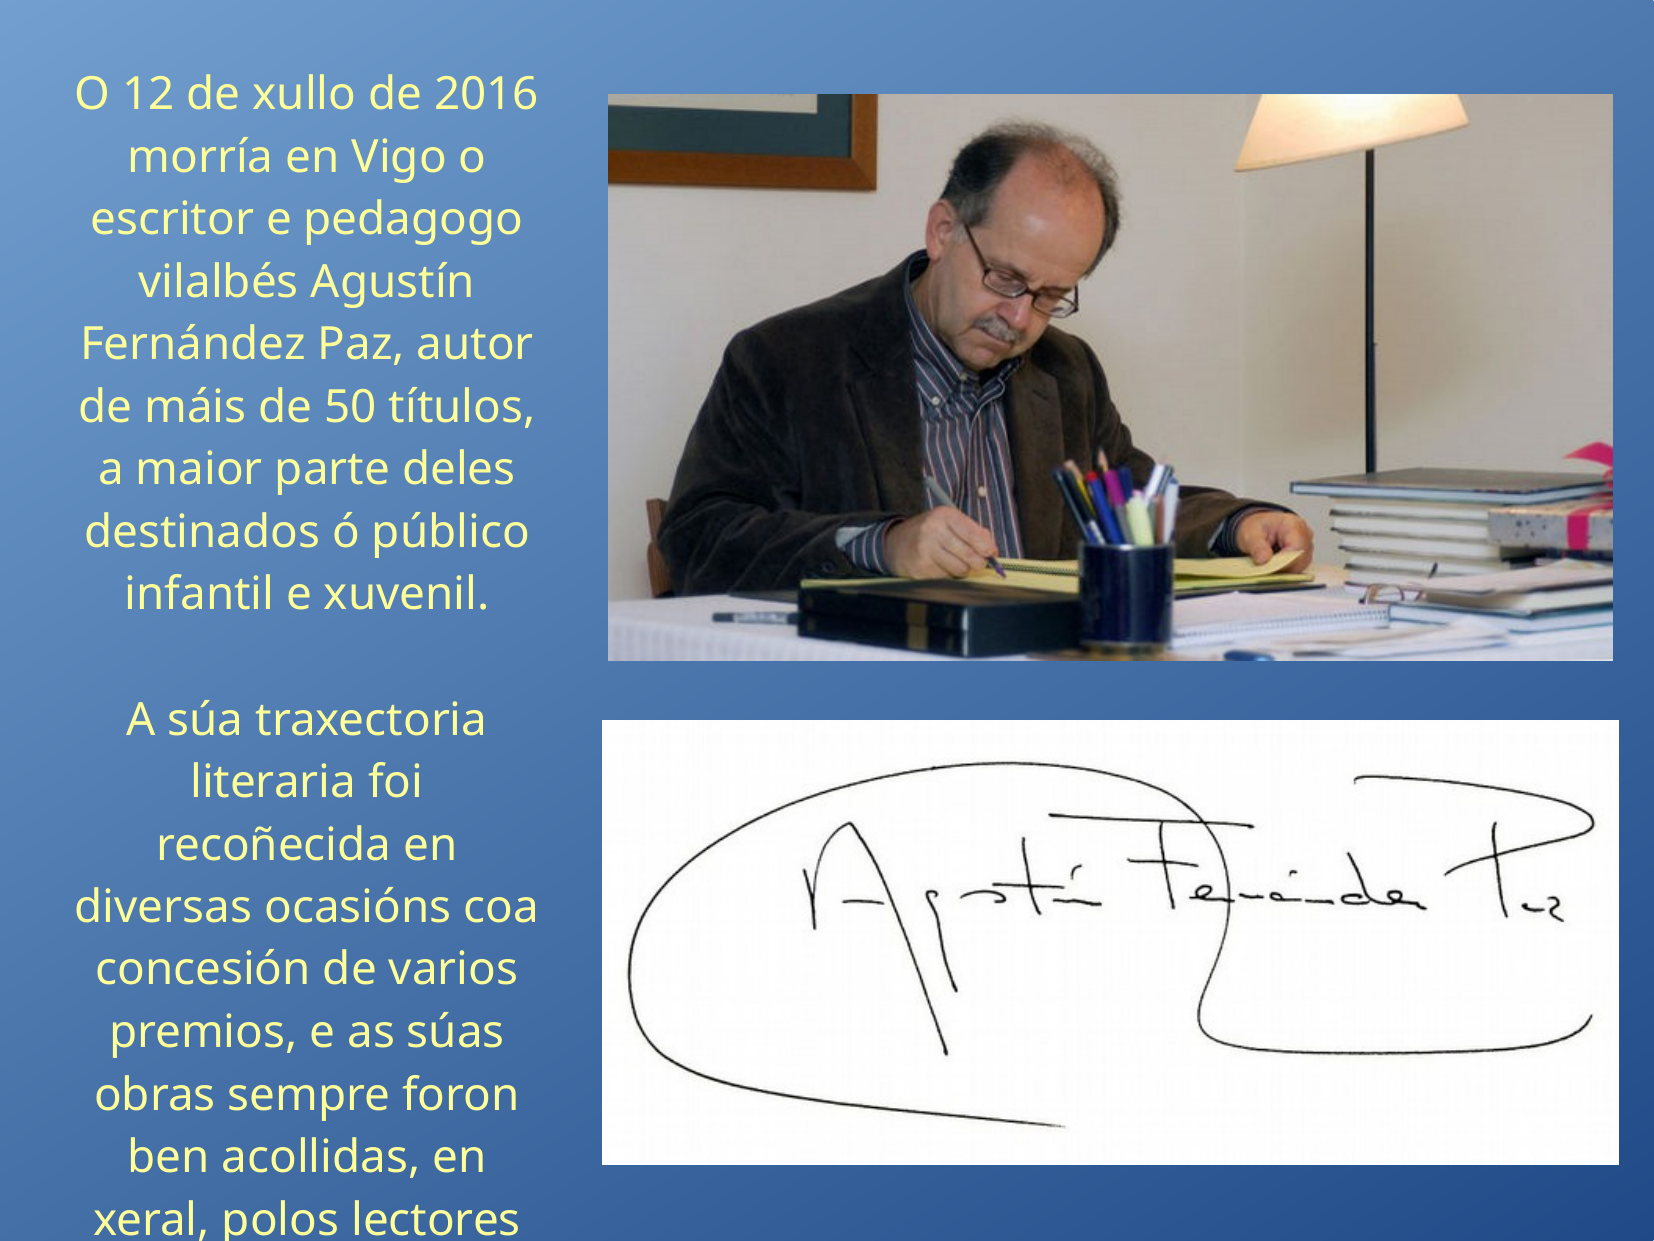

O 12 de xullo de 2016 morría en Vigo o escritor e pedagogo vilalbés Agustín Fernández Paz, autor de máis de 50 títulos, a maior parte deles destinados ó público infantil e xuvenil.
A súa traxectoria literaria foi recoñecida en diversas ocasións coa concesión de varios premios, e as súas obras sempre foron ben acollidas, en xeral, polos lectores galegos.